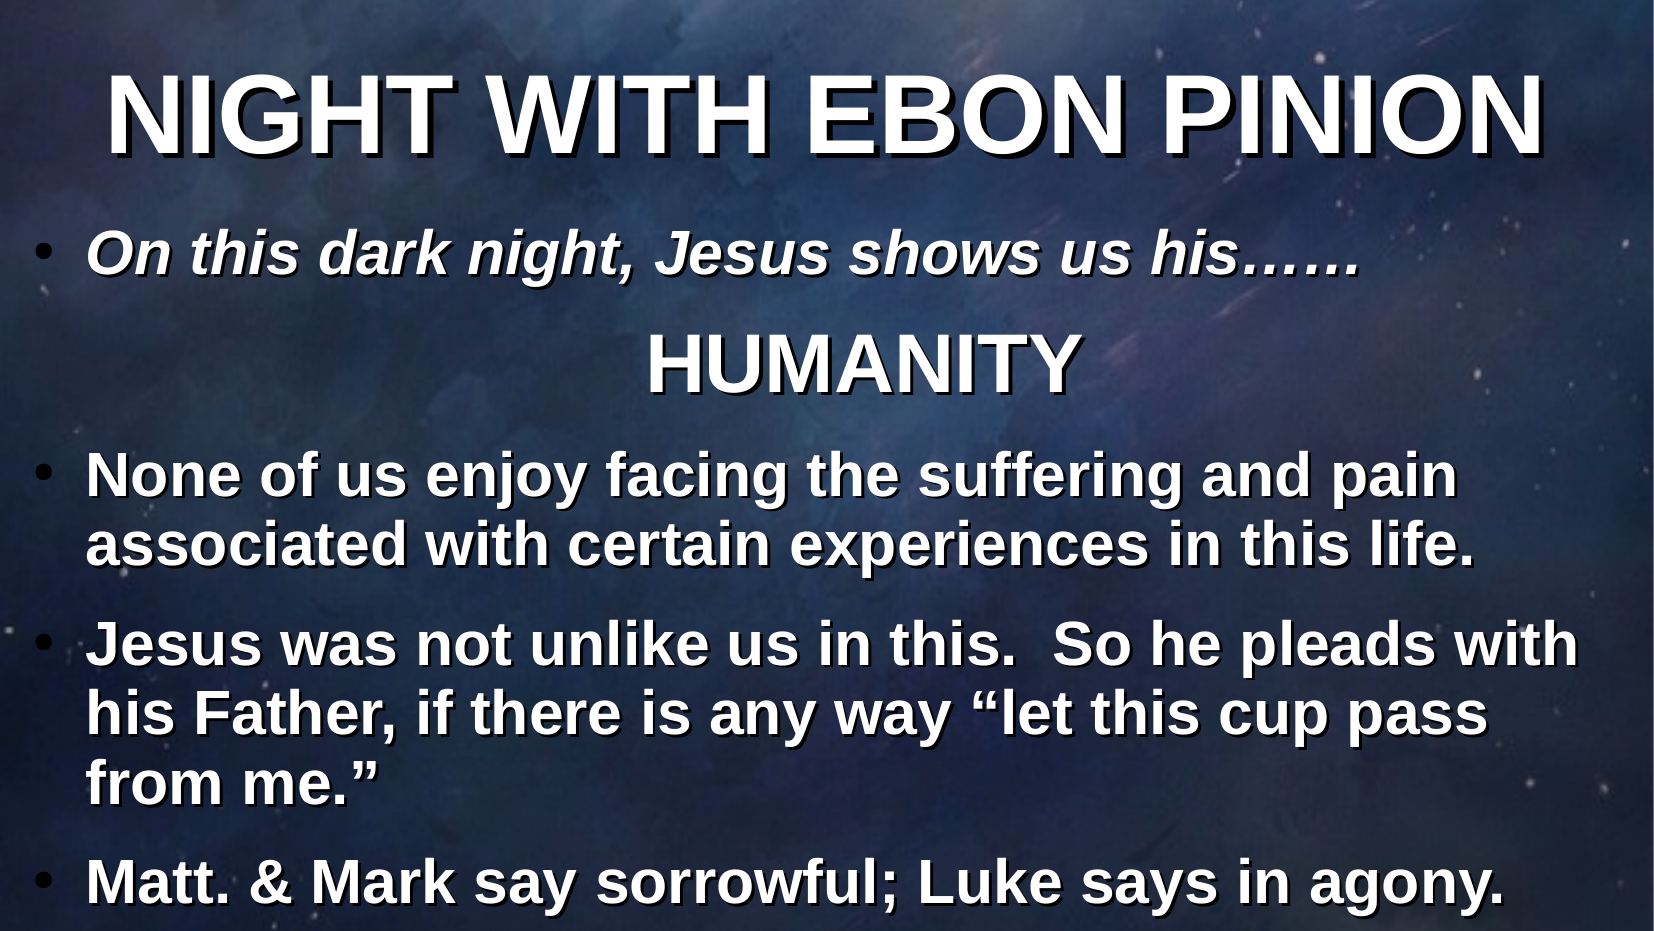

# NIGHT WITH EBON PINION
On this dark night, Jesus shows us his……
HUMANITY
None of us enjoy facing the suffering and pain associated with certain experiences in this life.
Jesus was not unlike us in this. So he pleads with his Father, if there is any way “let this cup pass from me.”
Matt. & Mark say sorrowful; Luke says in agony.